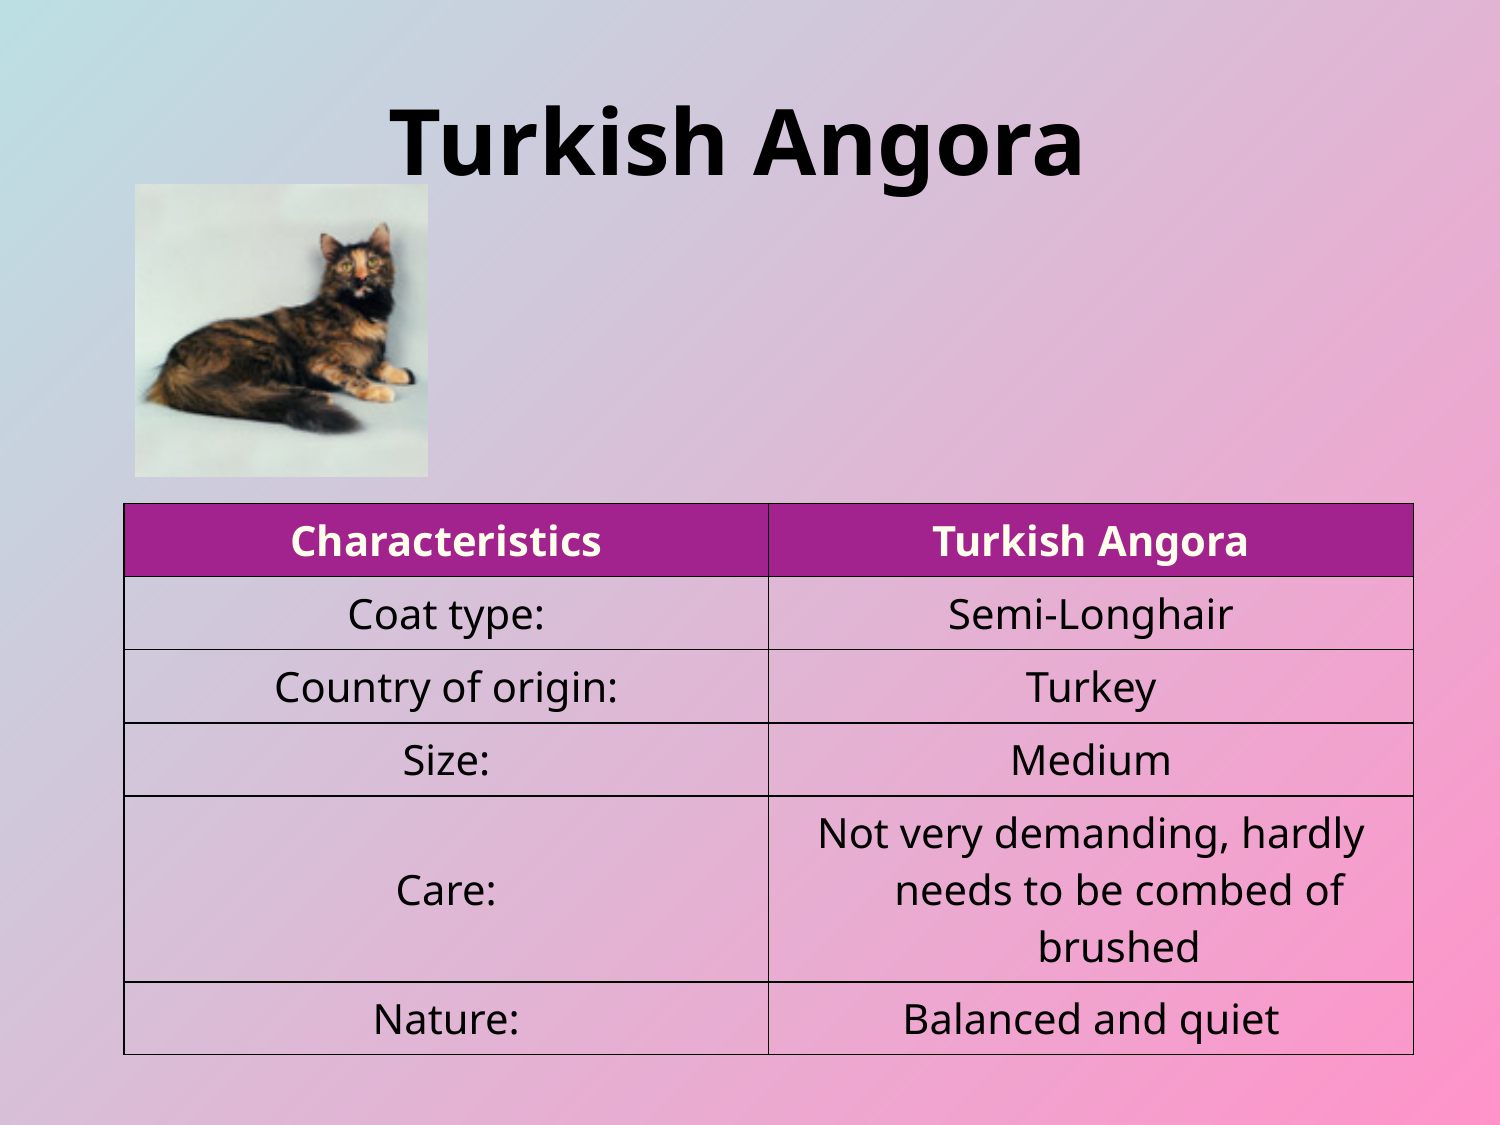

# Turkish Angora
| Characteristics | Turkish Angora |
| --- | --- |
| Coat type: | Semi-Longhair |
| Country of origin: | Turkey |
| Size: | Medium |
| Care: | Not very demanding, hardly needs to be combed of brushed |
| Nature: | Balanced and quiet |